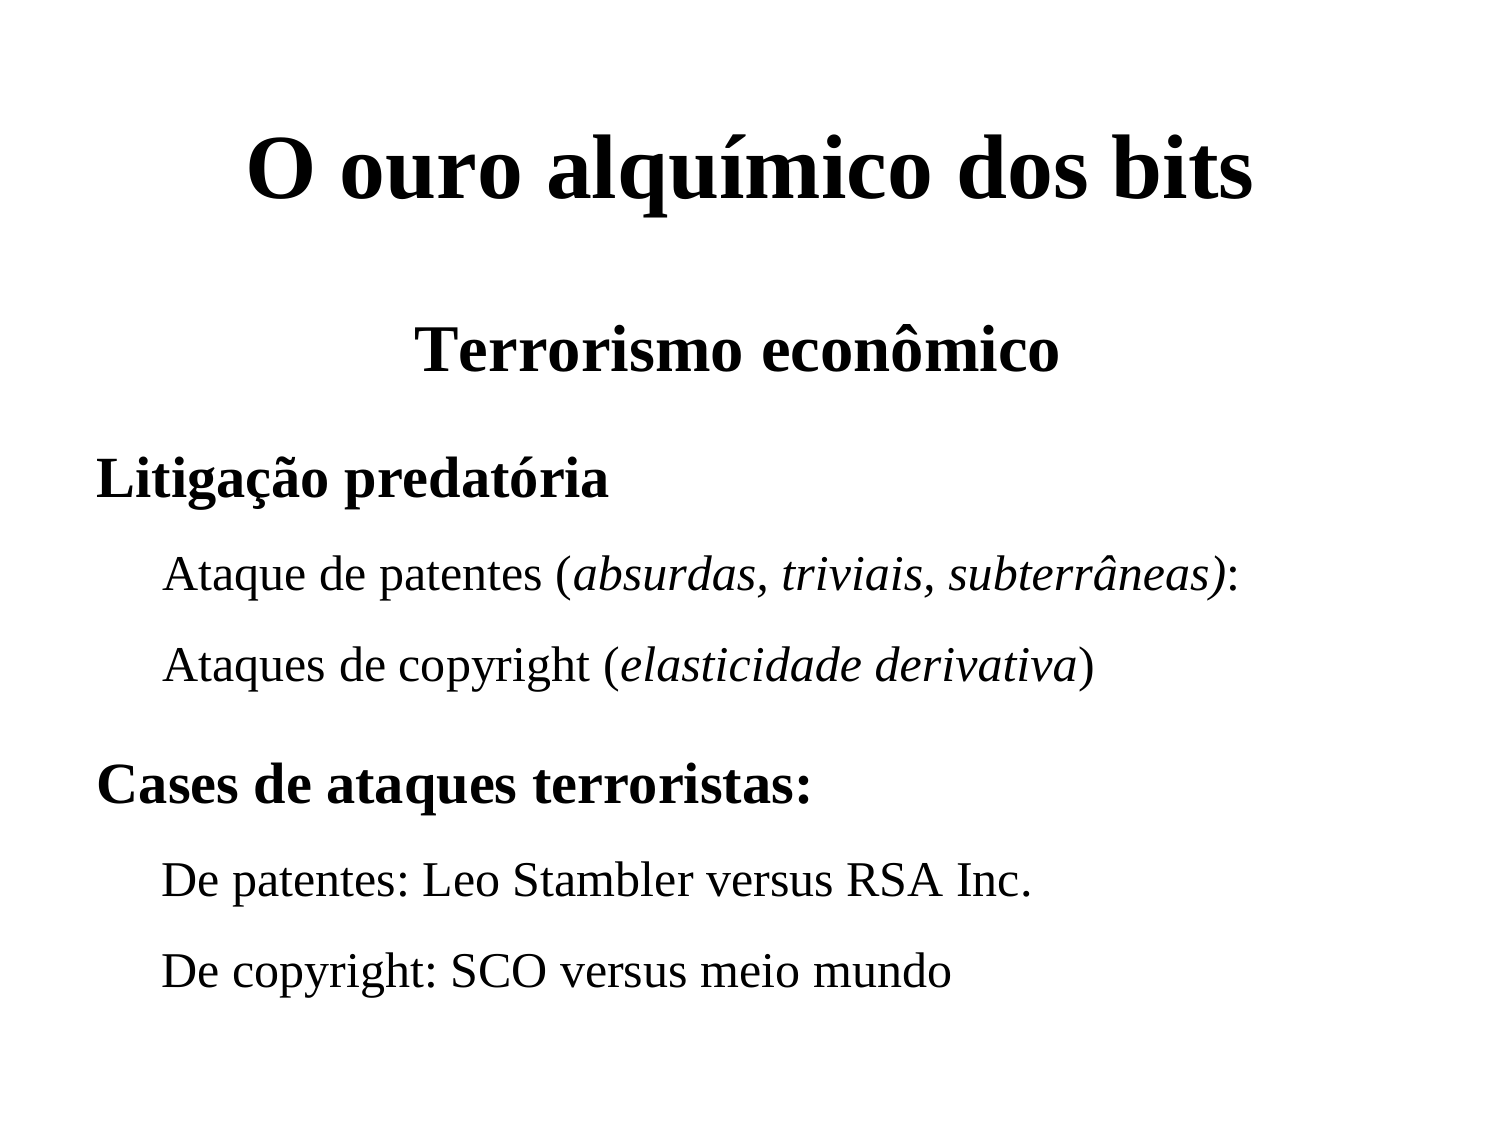

# O ouro alquímico dos bits
Terrorismo econômico
Litigação predatória
	Ataque de patentes (absurdas, triviais, subterrâneas):
	Ataques de copyright (elasticidade derivativa)
Cases de ataques terroristas:
De patentes: Leo Stambler versus RSA Inc.
De copyright: SCO versus meio mundo